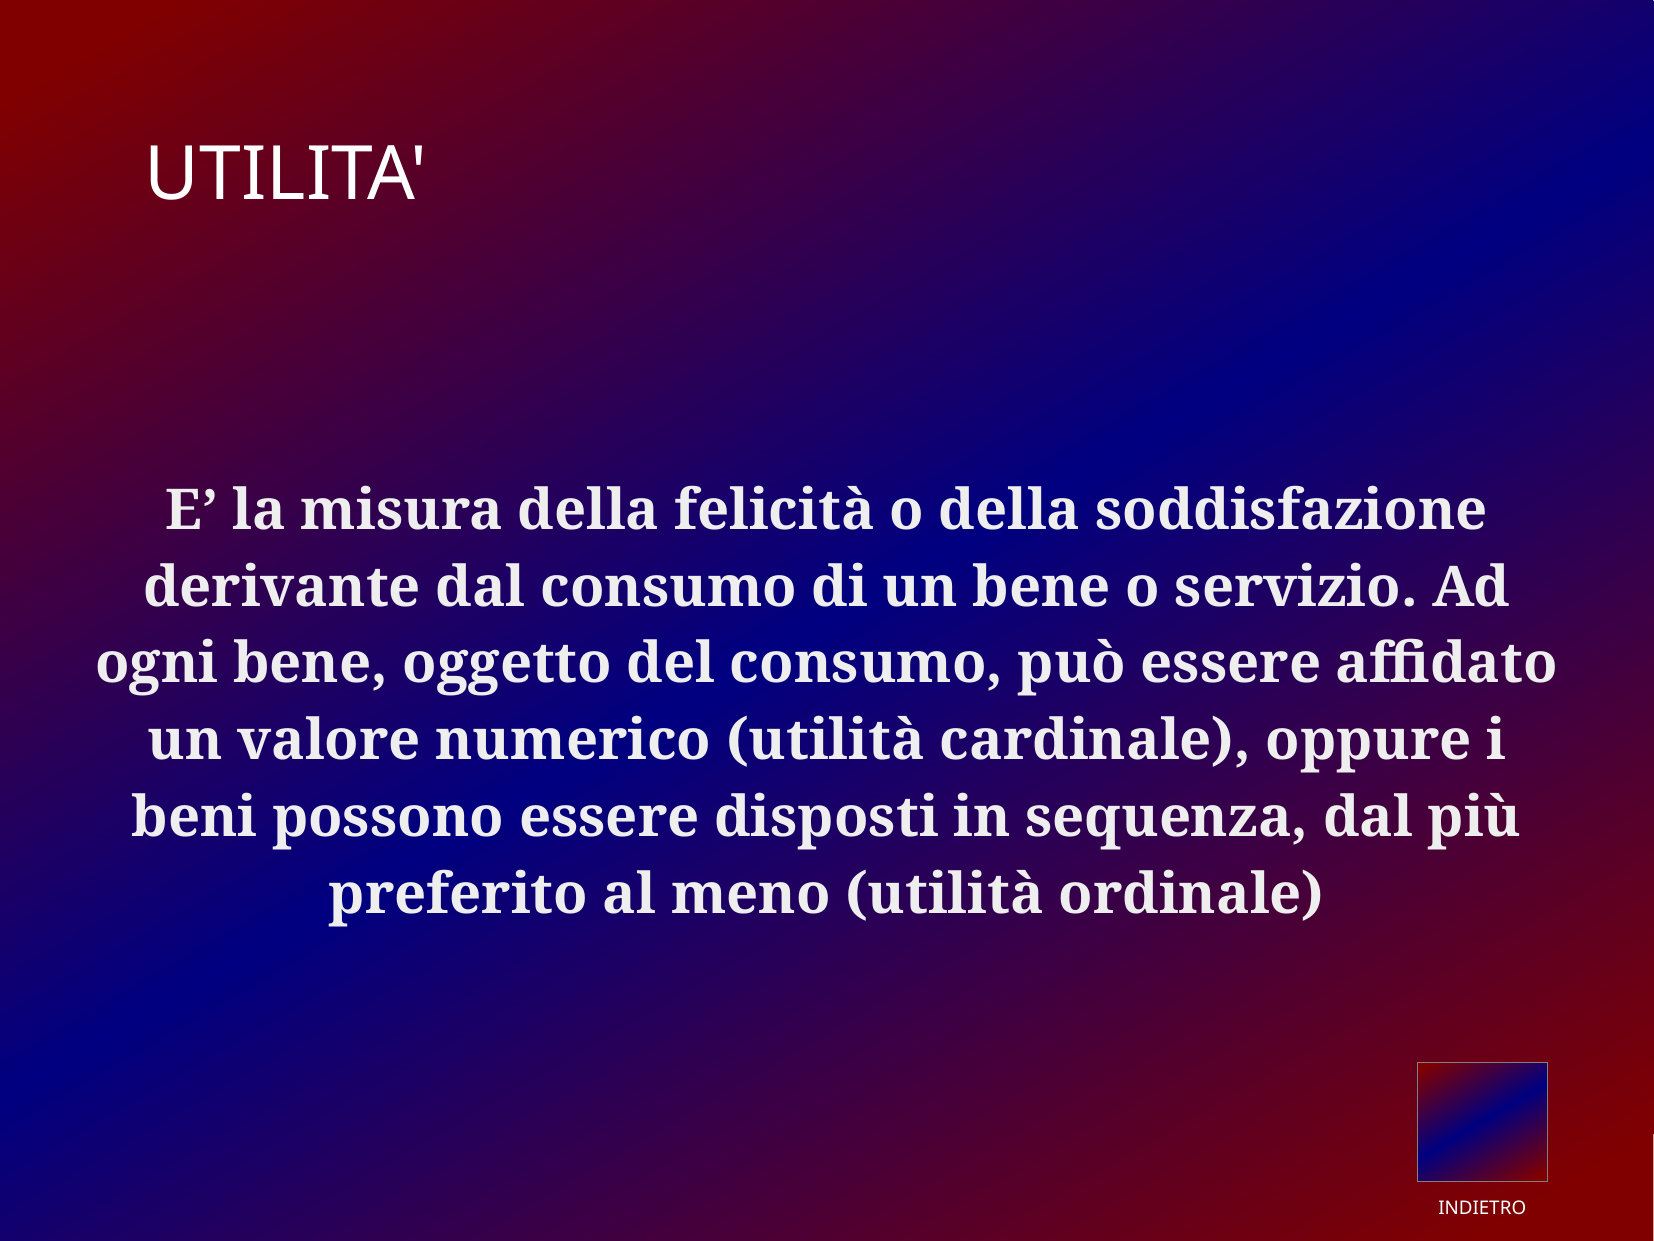

#
UTILITA'
E’ la misura della felicità o della soddisfazione derivante dal consumo di un bene o servizio. Ad ogni bene, oggetto del consumo, può essere affidato un valore numerico (utilità cardinale), oppure i beni possono essere disposti in sequenza, dal più preferito al meno (utilità ordinale)
INDIETRO